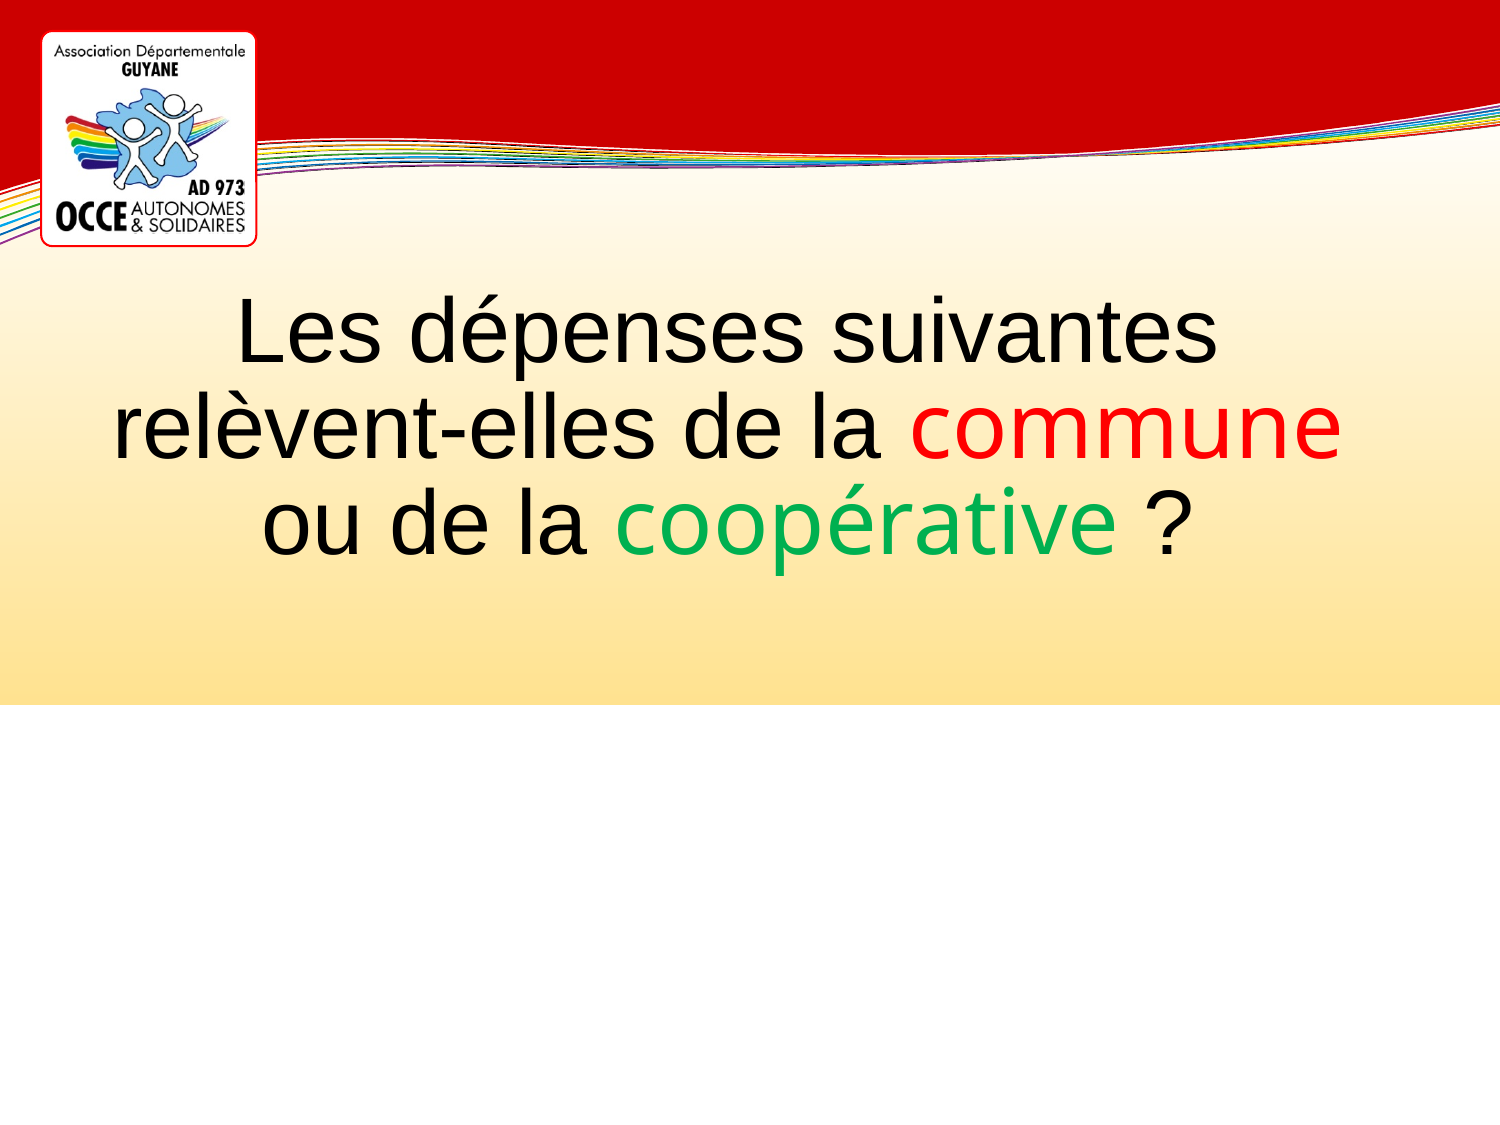

# Les dépenses suivantes relèvent-elles de la commune ou de la coopérative ?